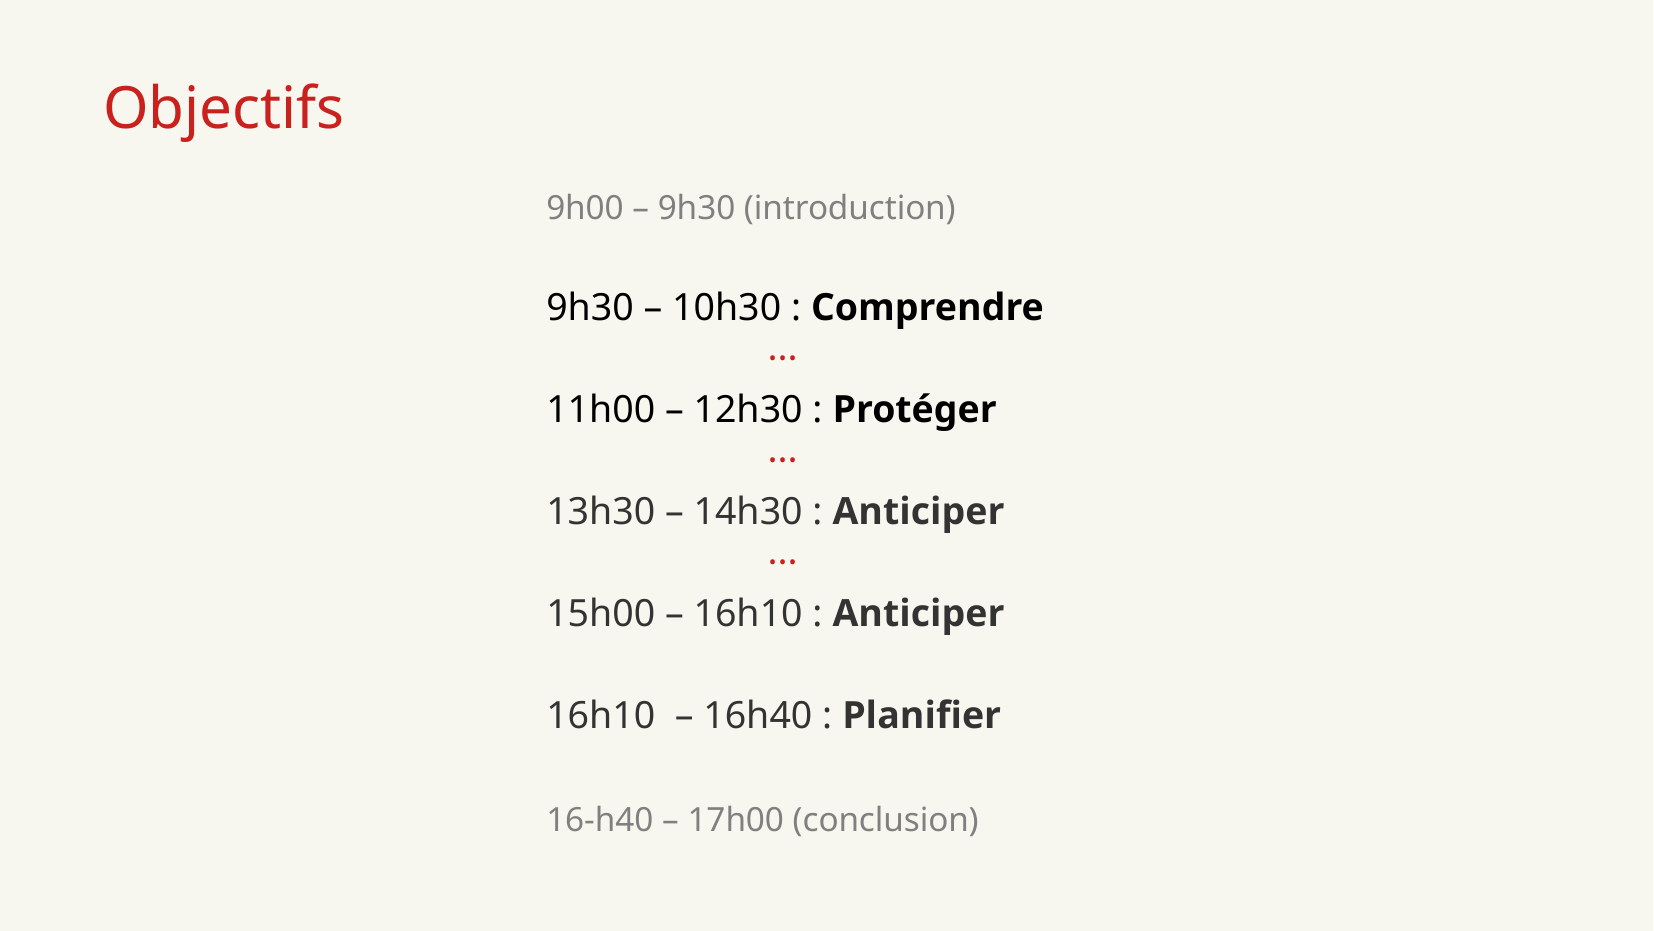

Objectifs
9h00 – 9h30 (introduction)
9h30 – 10h30 : Comprendre
			···
11h00 – 12h30 : Protéger
			···
13h30 – 14h30 : Anticiper
			···
15h00 – 16h10 : Anticiper
16h10 – 16h40 : Planifier
16-h40 – 17h00 (conclusion)